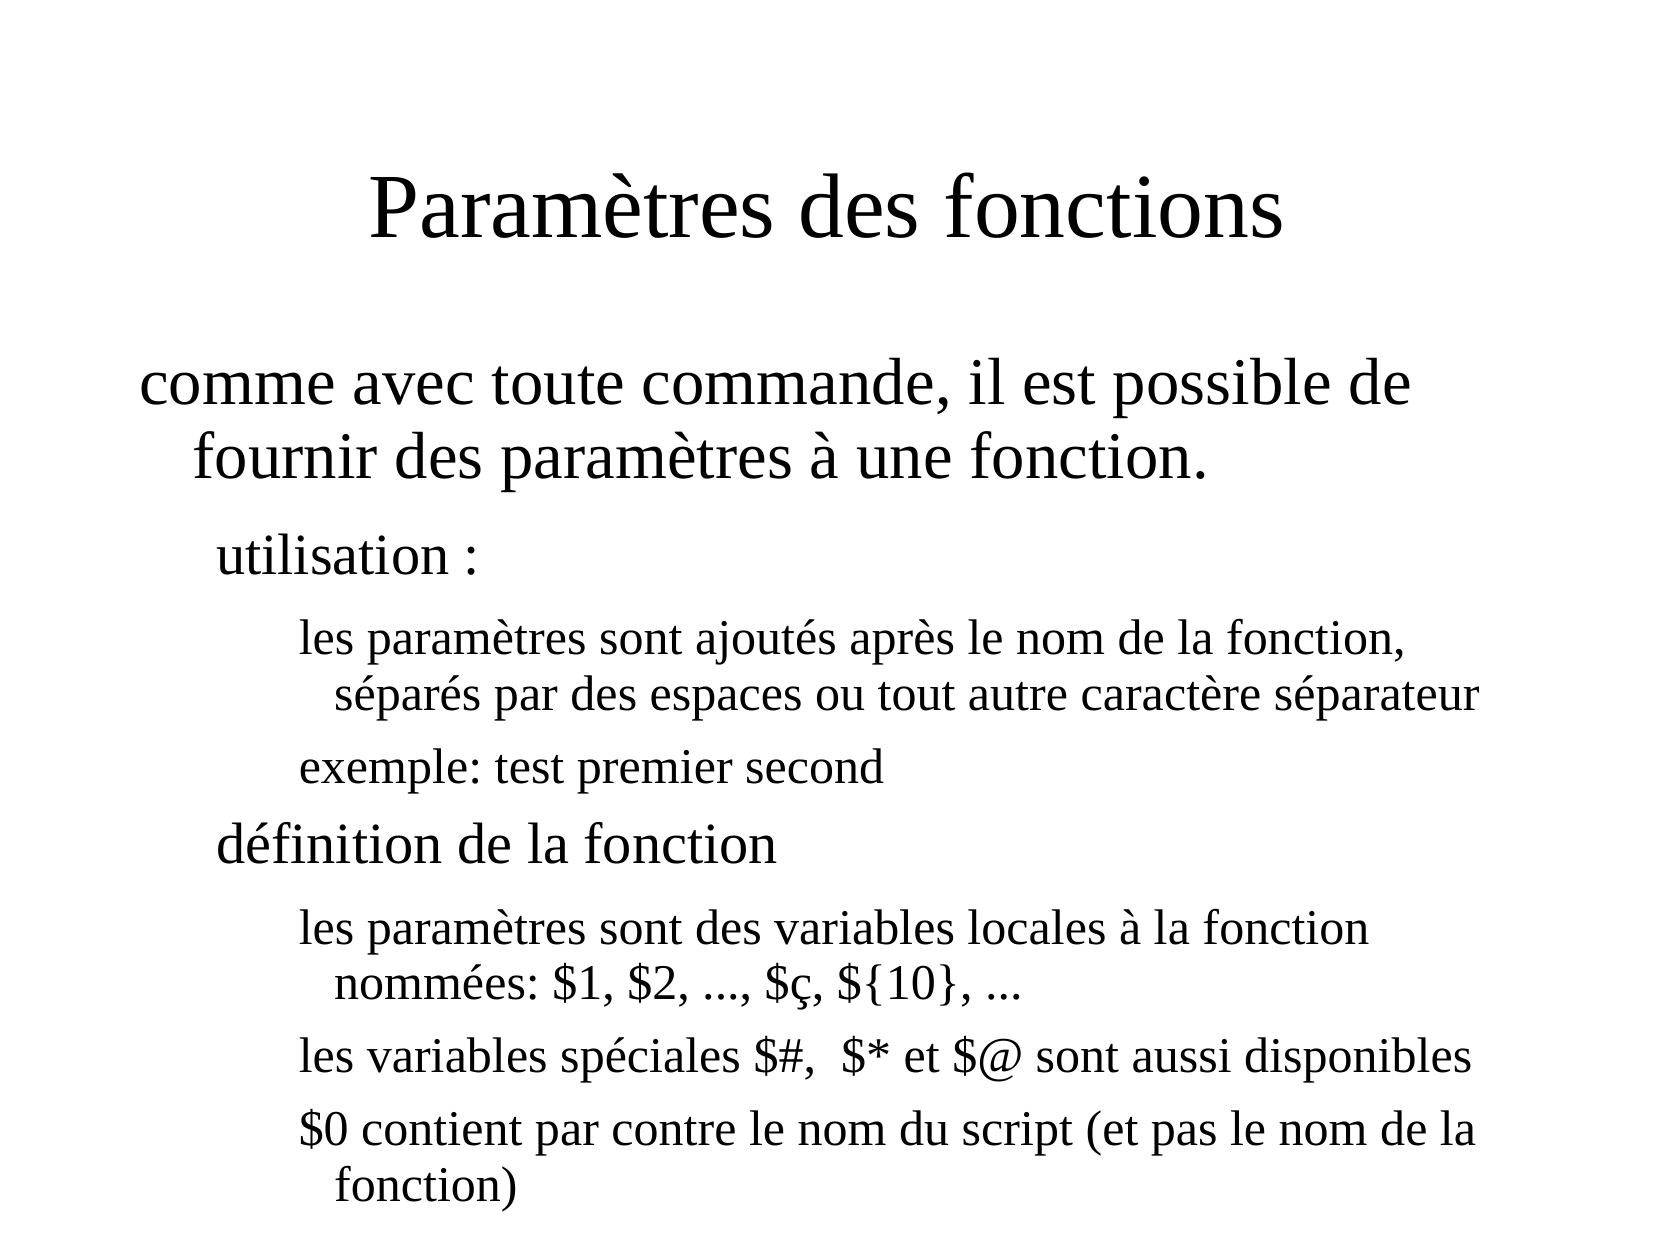

# Paramètres des fonctions
comme avec toute commande, il est possible de fournir des paramètres à une fonction.
utilisation :
les paramètres sont ajoutés après le nom de la fonction, séparés par des espaces ou tout autre caractère séparateur
exemple: test premier second
définition de la fonction
les paramètres sont des variables locales à la fonction nommées: $1, $2, ..., $ç, ${10}, ...
les variables spéciales $#, $* et $@ sont aussi disponibles
$0 contient par contre le nom du script (et pas le nom de la fonction)